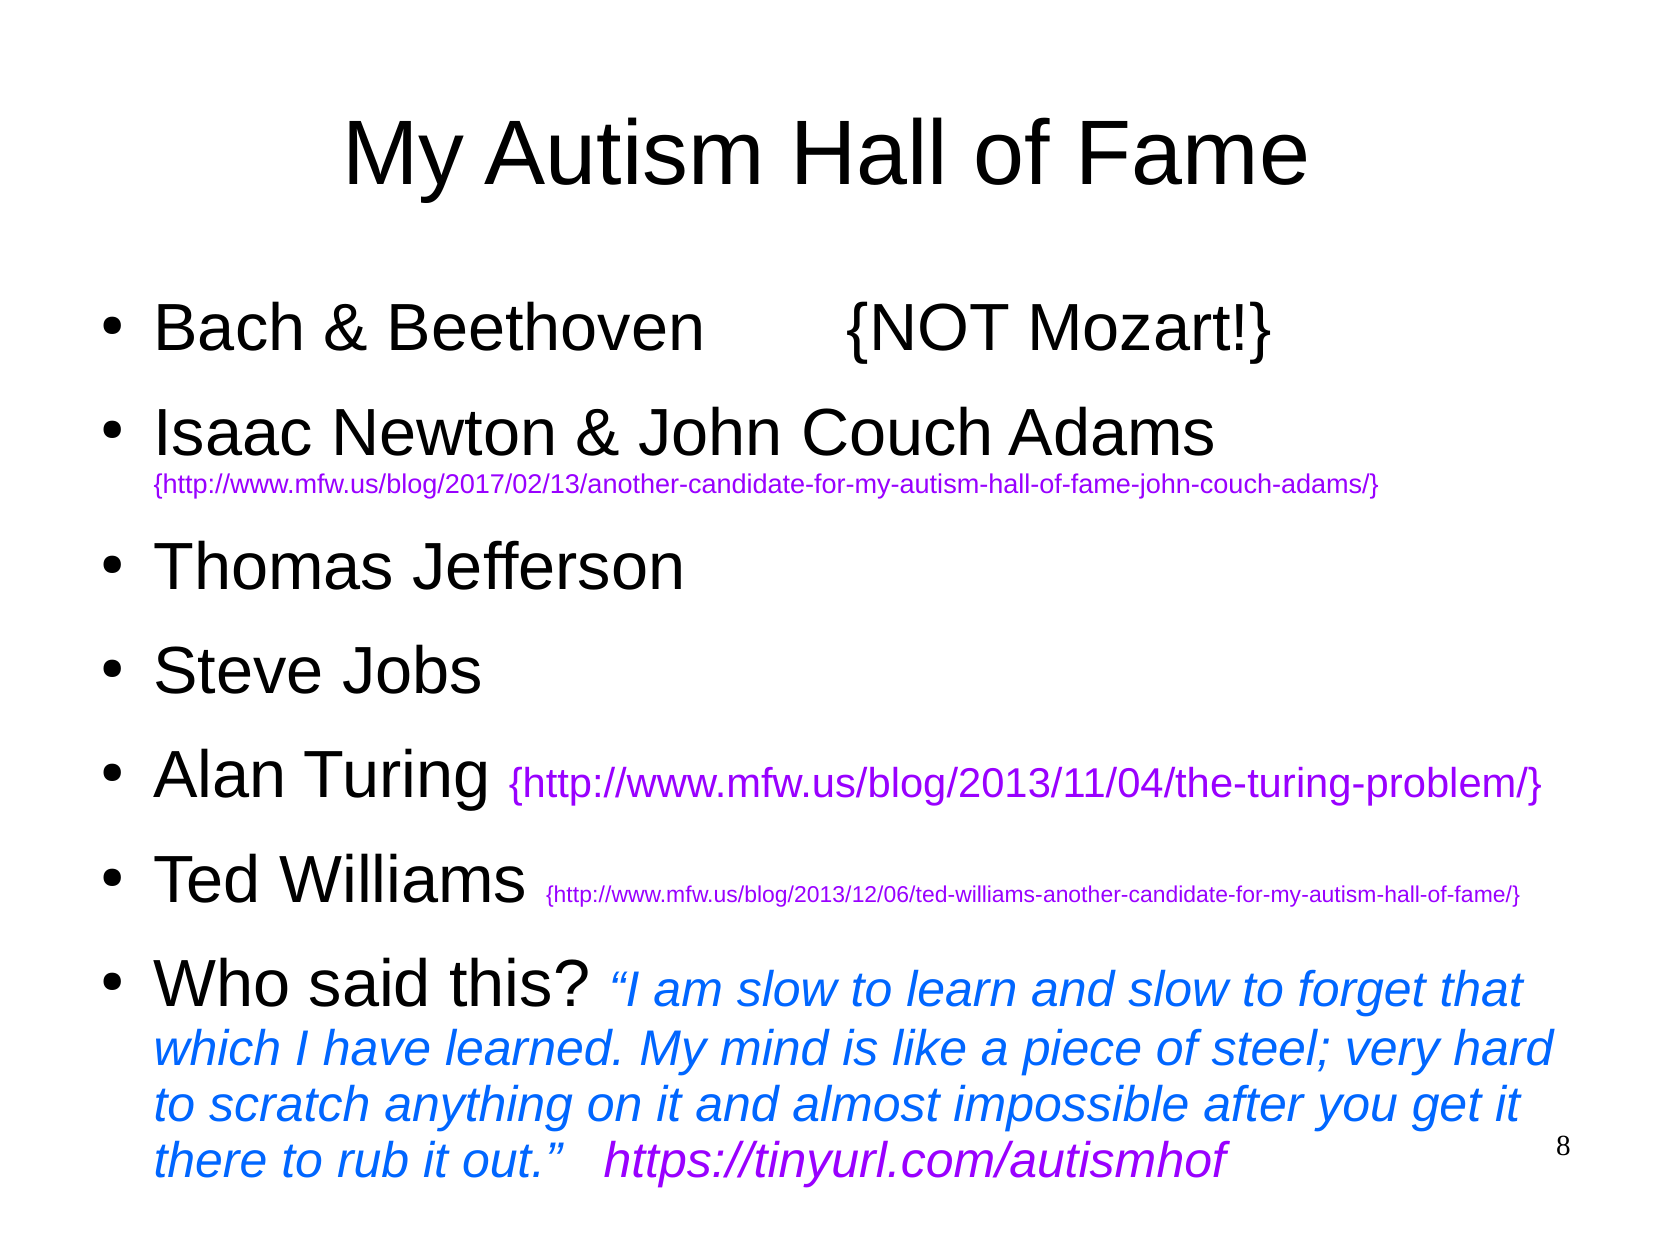

# My Autism Hall of Fame
Bach & Beethoven		 {NOT Mozart!}
Isaac Newton & John Couch Adams {http://www.mfw.us/blog/2017/02/13/another-candidate-for-my-autism-hall-of-fame-john-couch-adams/}
Thomas Jefferson
Steve Jobs
Alan Turing {http://www.mfw.us/blog/2013/11/04/the-turing-problem/}
Ted Williams {http://www.mfw.us/blog/2013/12/06/ted-williams-another-candidate-for-my-autism-hall-of-fame/}
Who said this? “I am slow to learn and slow to forget that which I have learned. My mind is like a piece of steel; very hard to scratch anything on it and almost impossible after you get it there to rub it out.”	https://tinyurl.com/autismhof
8